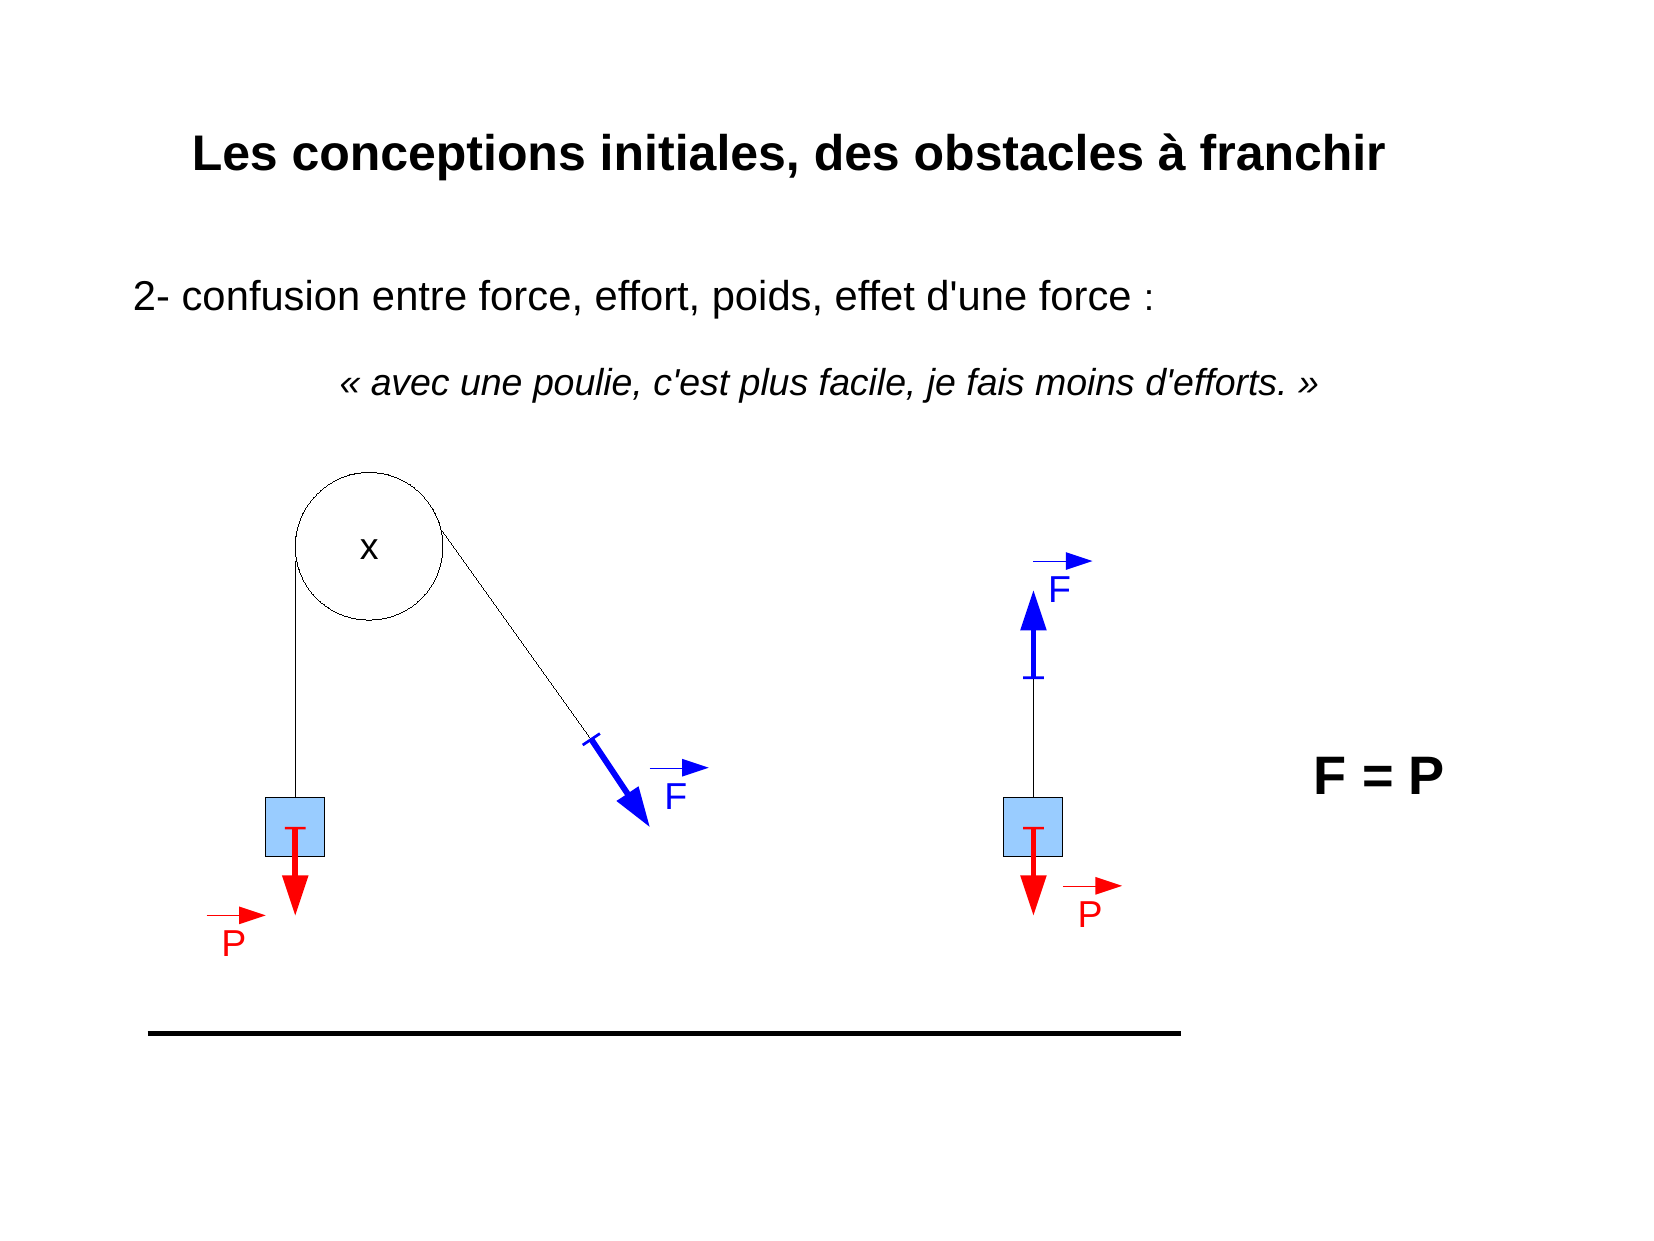

Les conceptions initiales, des obstacles à franchir
2- confusion entre force, effort, poids, effet d'une force :
« avec une poulie, c'est plus facile, je fais moins d'efforts. »
x
F
F = P
F
P
P